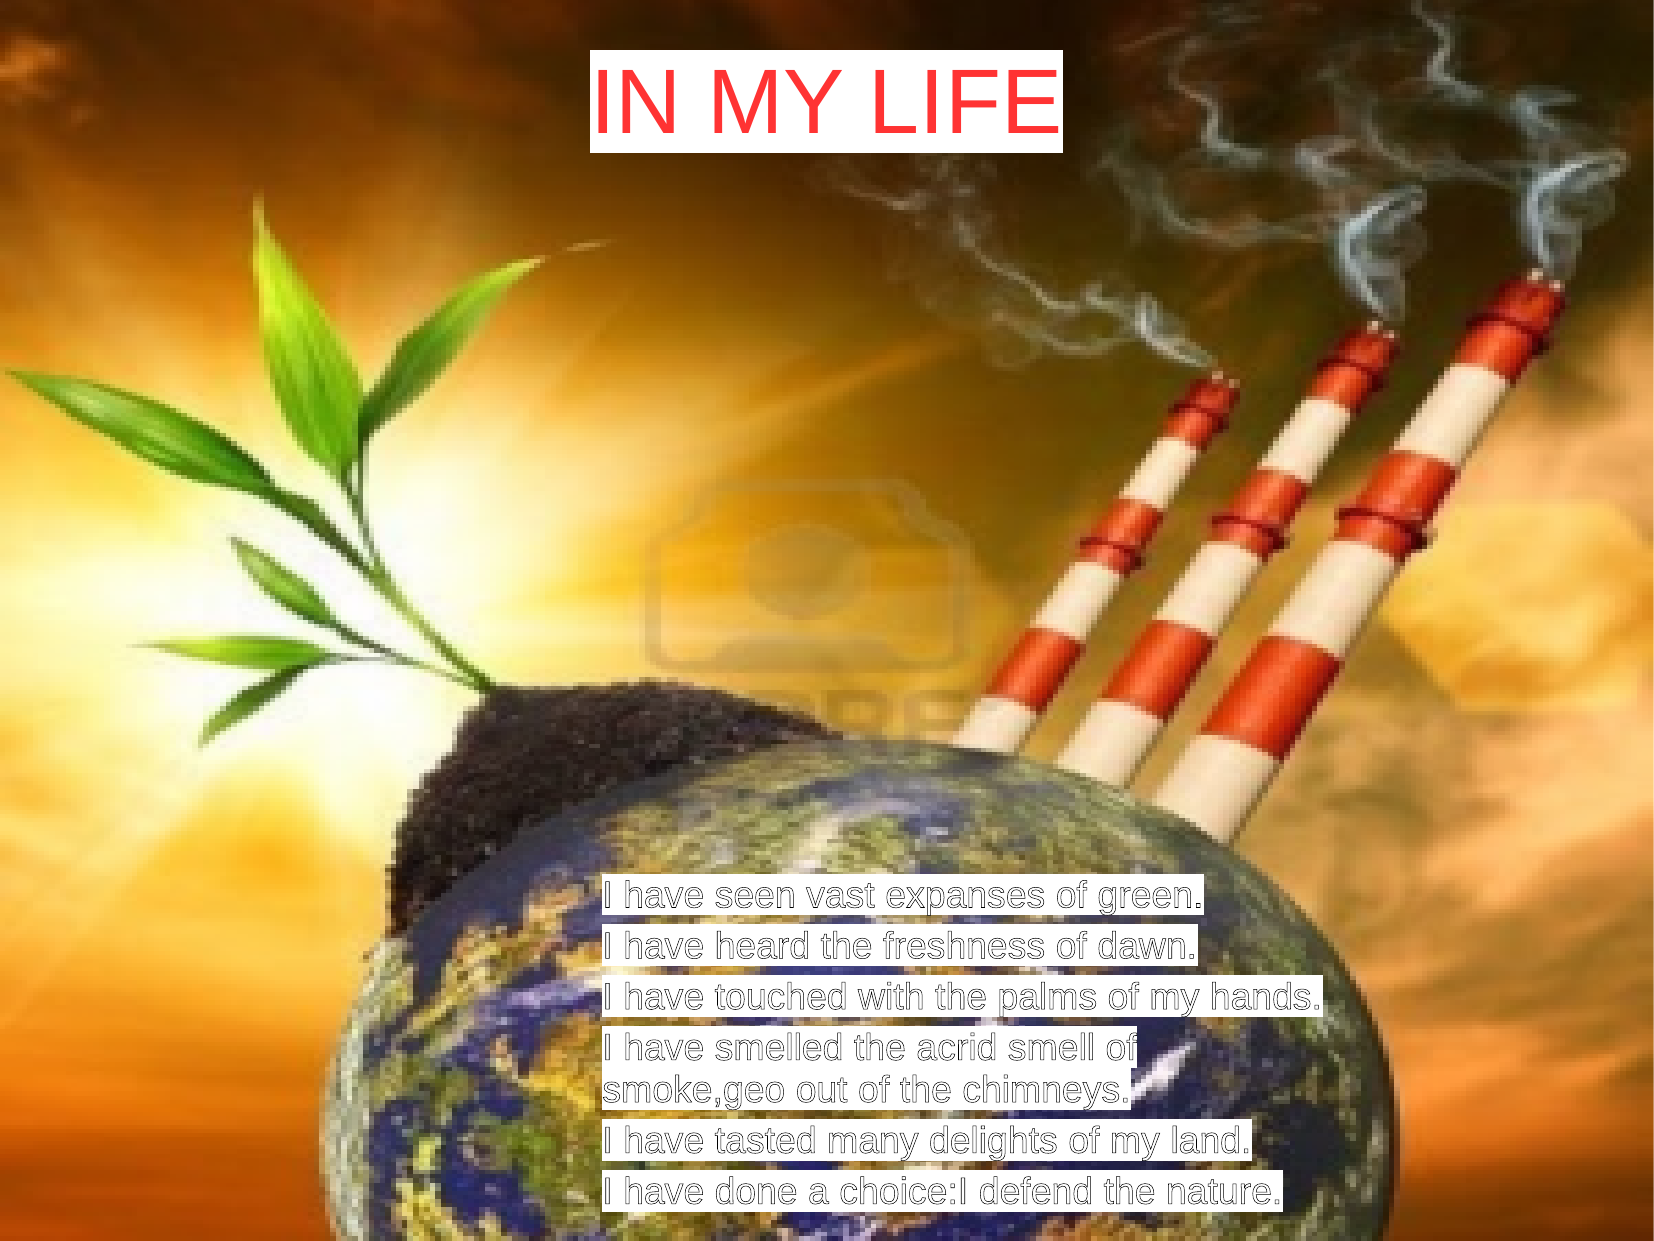

# IN MY LIFE
I have seen vast expanses of green.
I have heard the freshness of dawn.
I have touched with the palms of my hands.
I have smelled the acrid smell of smoke,geo out of the chimneys.
I have tasted many delights of my land.
I have done a choice:I defend the nature.